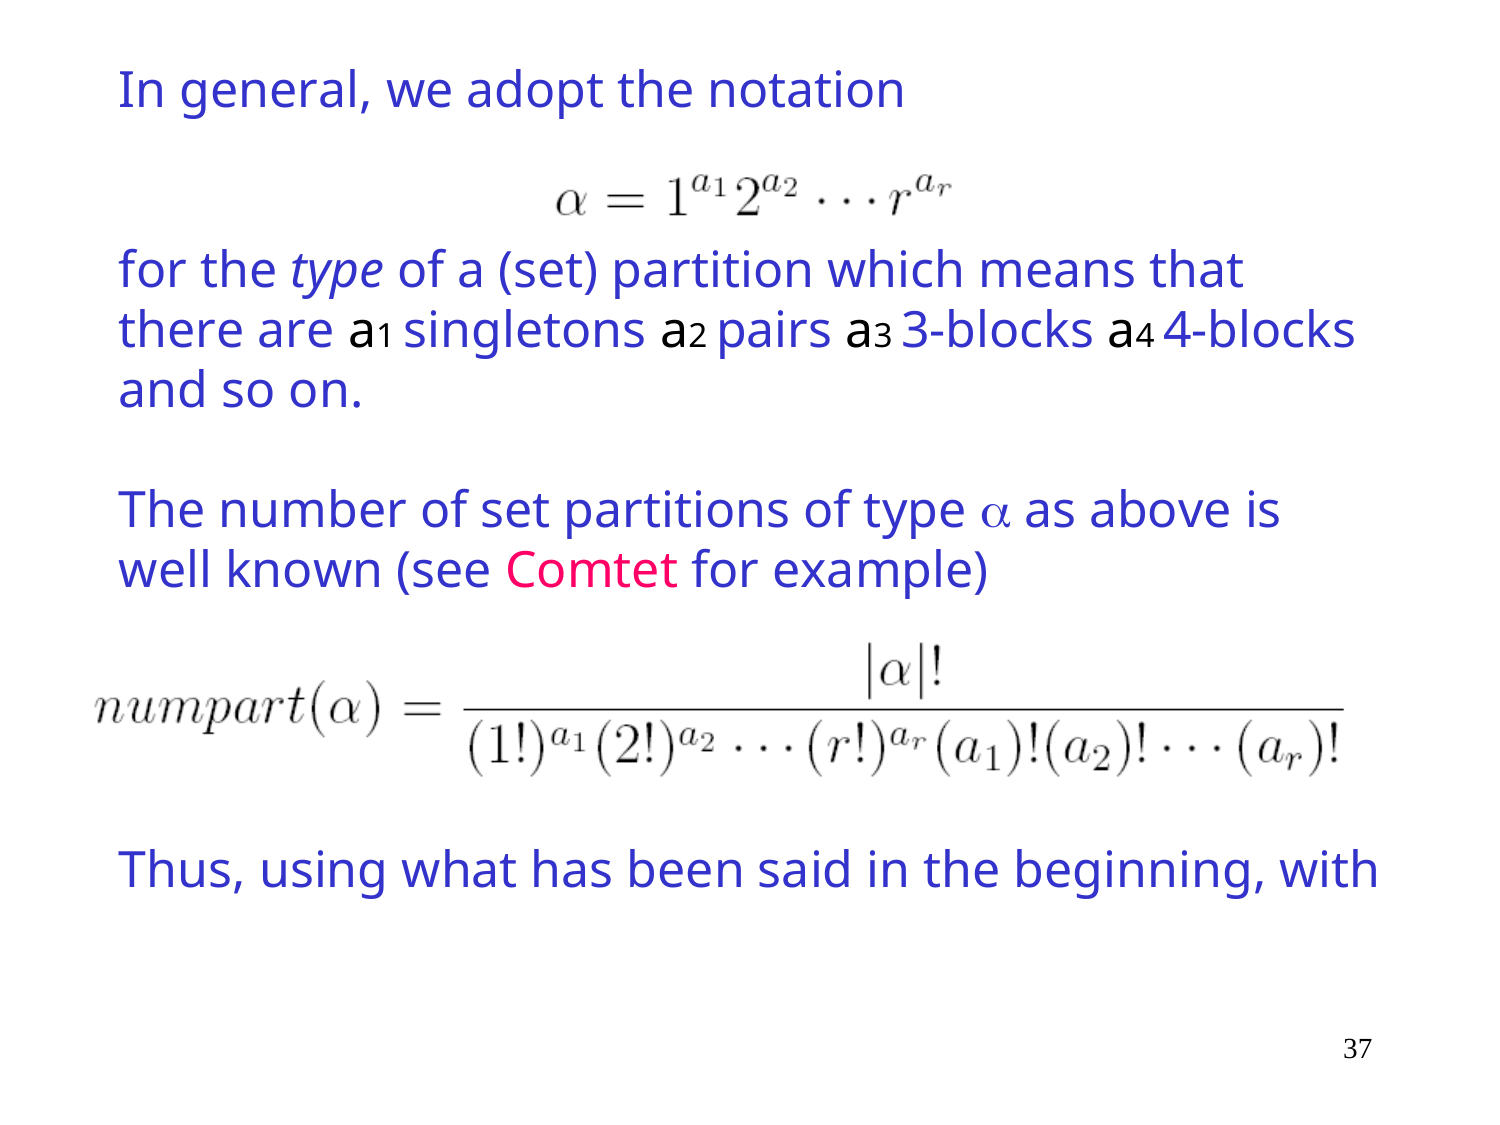

In general, we adopt the notation
for the type of a (set) partition which means that
there are a1 singletons a2 pairs a3 3-blocks a4 4-blocks
and so on.
The number of set partitions of type  as above is
well known (see Comtet for example)
Thus, using what has been said in the beginning, with
37